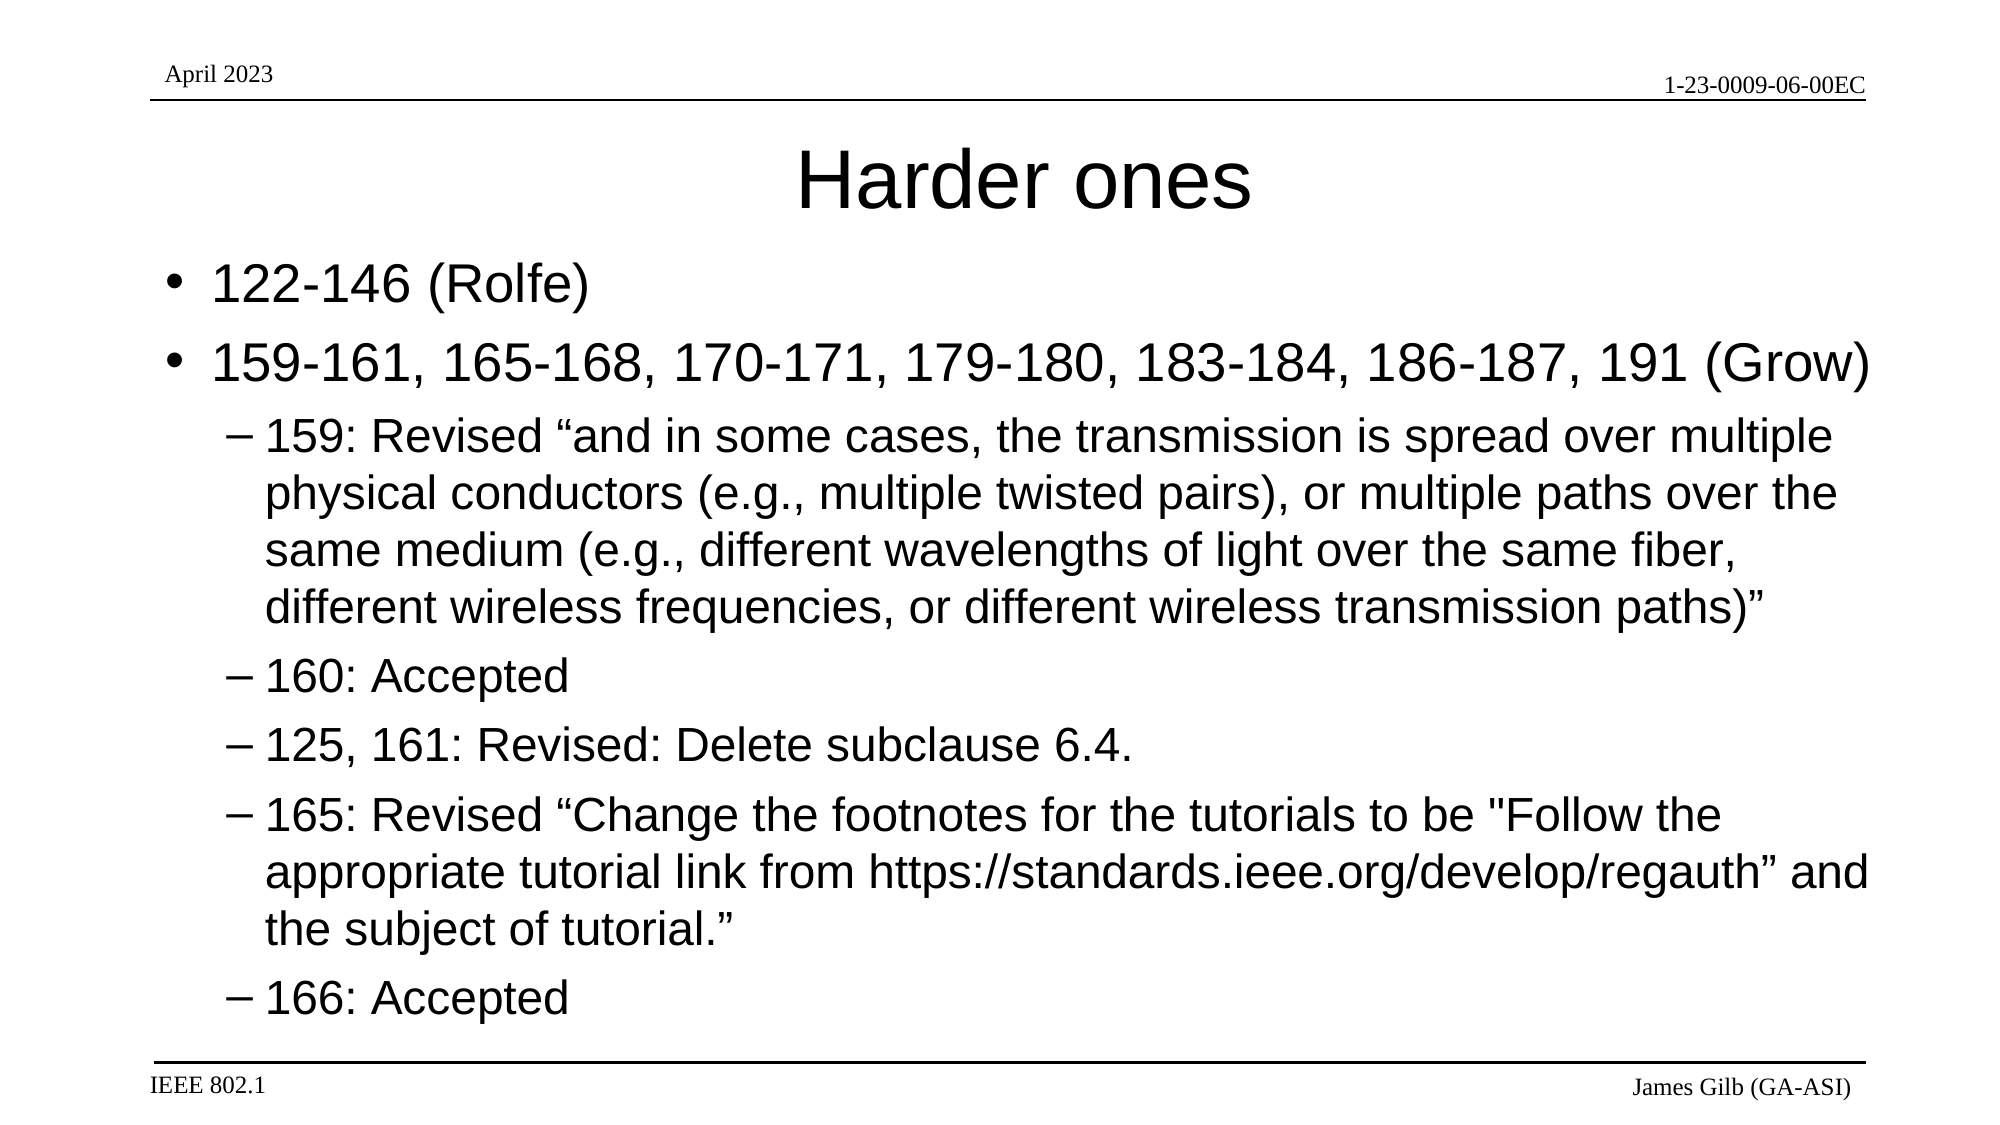

# Harder ones
122-146 (Rolfe)
159-161, 165-168, 170-171, 179-180, 183-184, 186-187, 191 (Grow)
159: Revised “and in some cases, the transmission is spread over multiple physical conductors (e.g., multiple twisted pairs), or multiple paths over the same medium (e.g., different wavelengths of light over the same fiber, different wireless frequencies, or different wireless transmission paths)”
160: Accepted
125, 161: Revised: Delete subclause 6.4.
165: Revised “Change the footnotes for the tutorials to be "Follow the appropriate tutorial link from https://standards.ieee.org/develop/regauth” and the subject of tutorial.”
166: Accepted